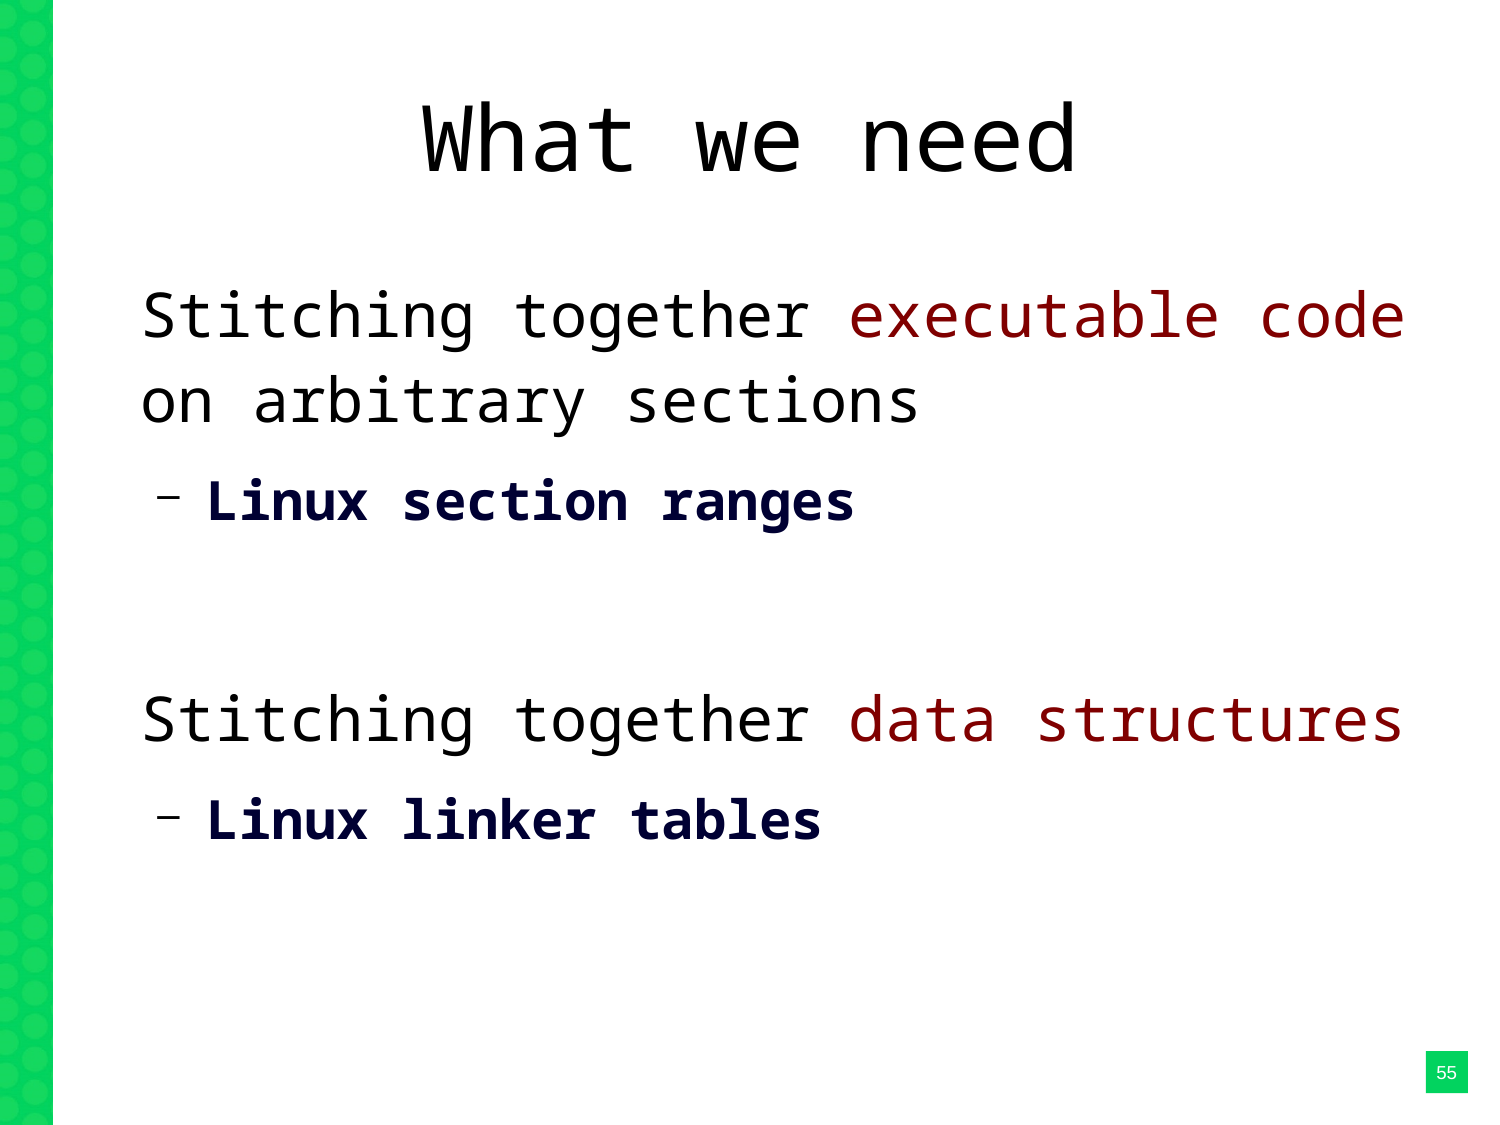

# What we need
Stitching together executable code on arbitrary sections
Linux section ranges
Stitching together data structures
Linux linker tables